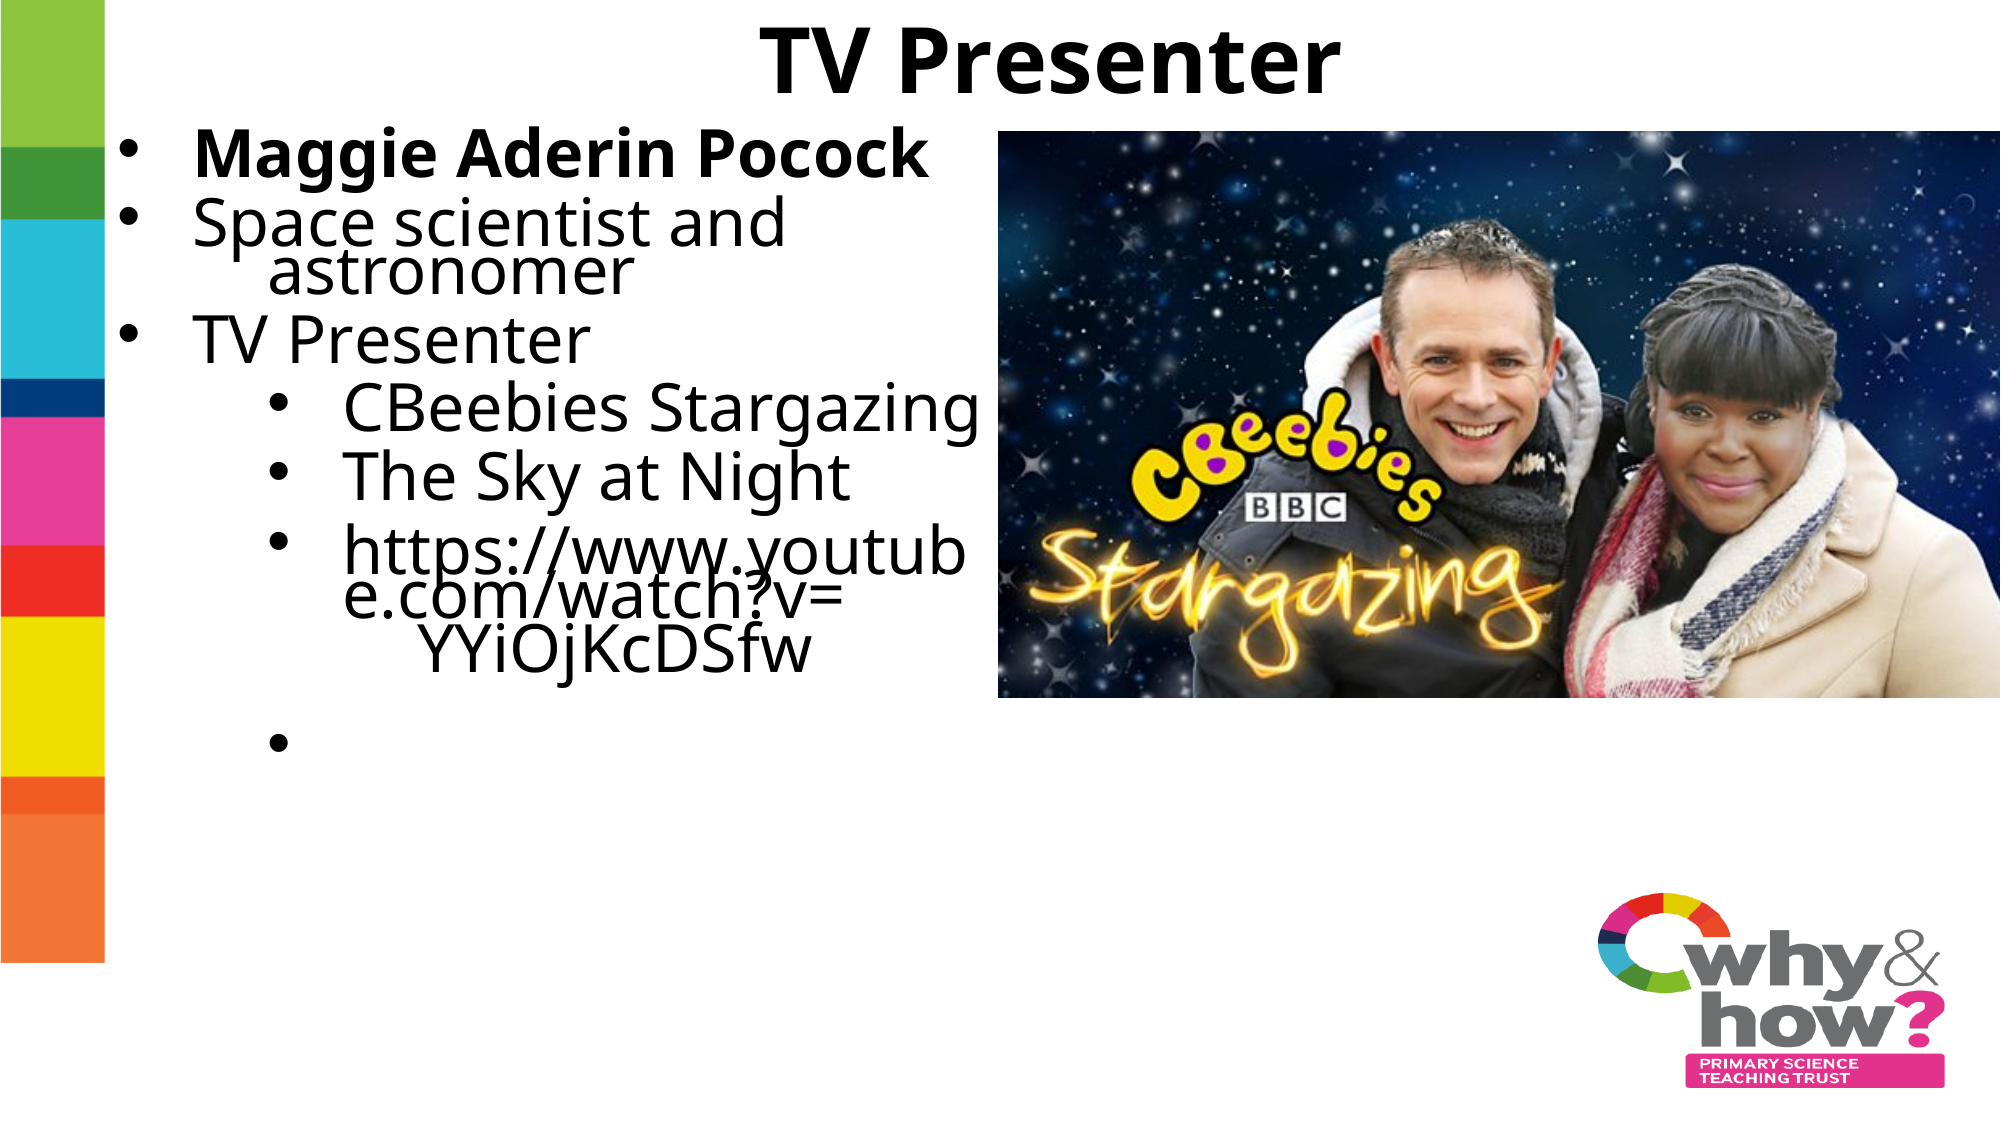

TV Presenter
Maggie Aderin Pocock
Space scientist and astronomer
TV Presenter
CBeebies Stargazing
The Sky at Night
https://www.youtube.com/watch?v=YYiOjKcDSfw